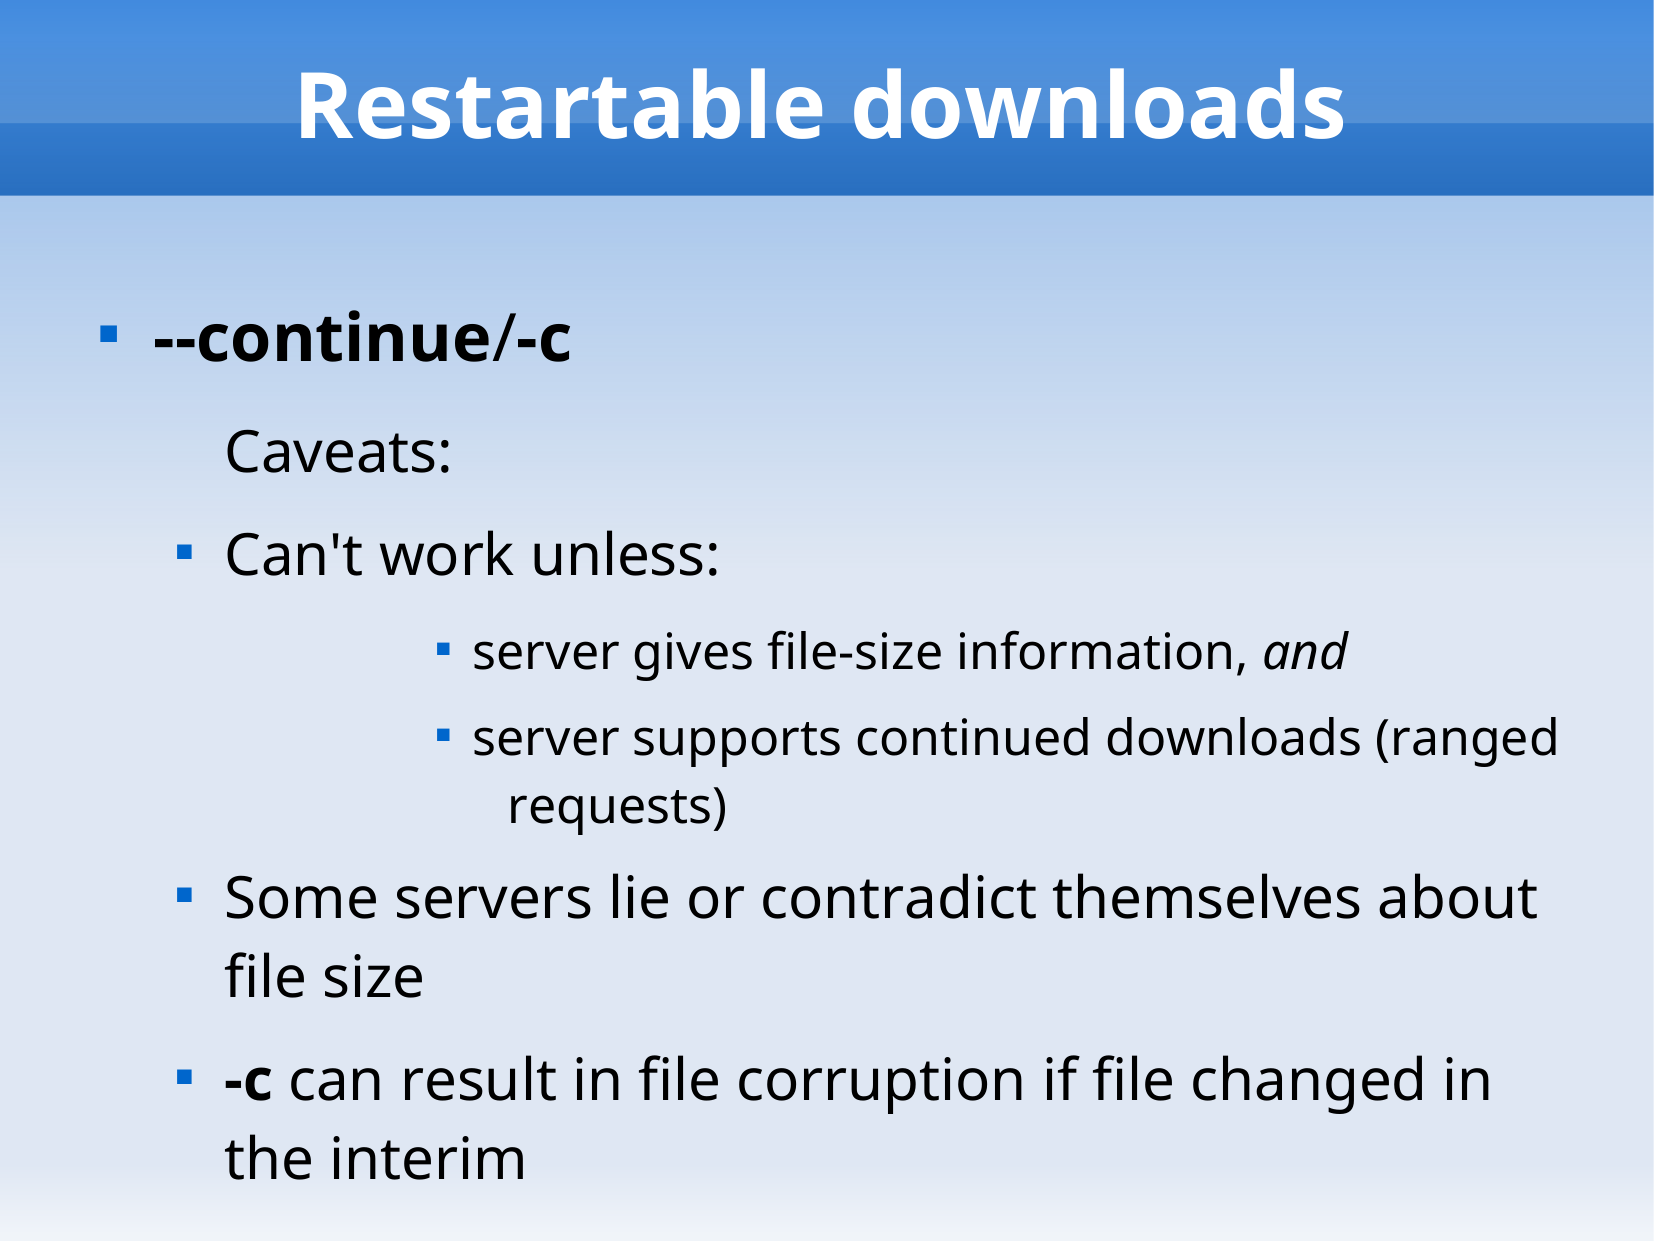

# Restartable downloads
--continue/-c
Caveats:
Can't work unless:
server gives ﬁle-size information, and
server supports continued downloads (ranged requests)
Some servers lie or contradict themselves about ﬁle size
-c can result in ﬁle corruption if ﬁle changed in the interim